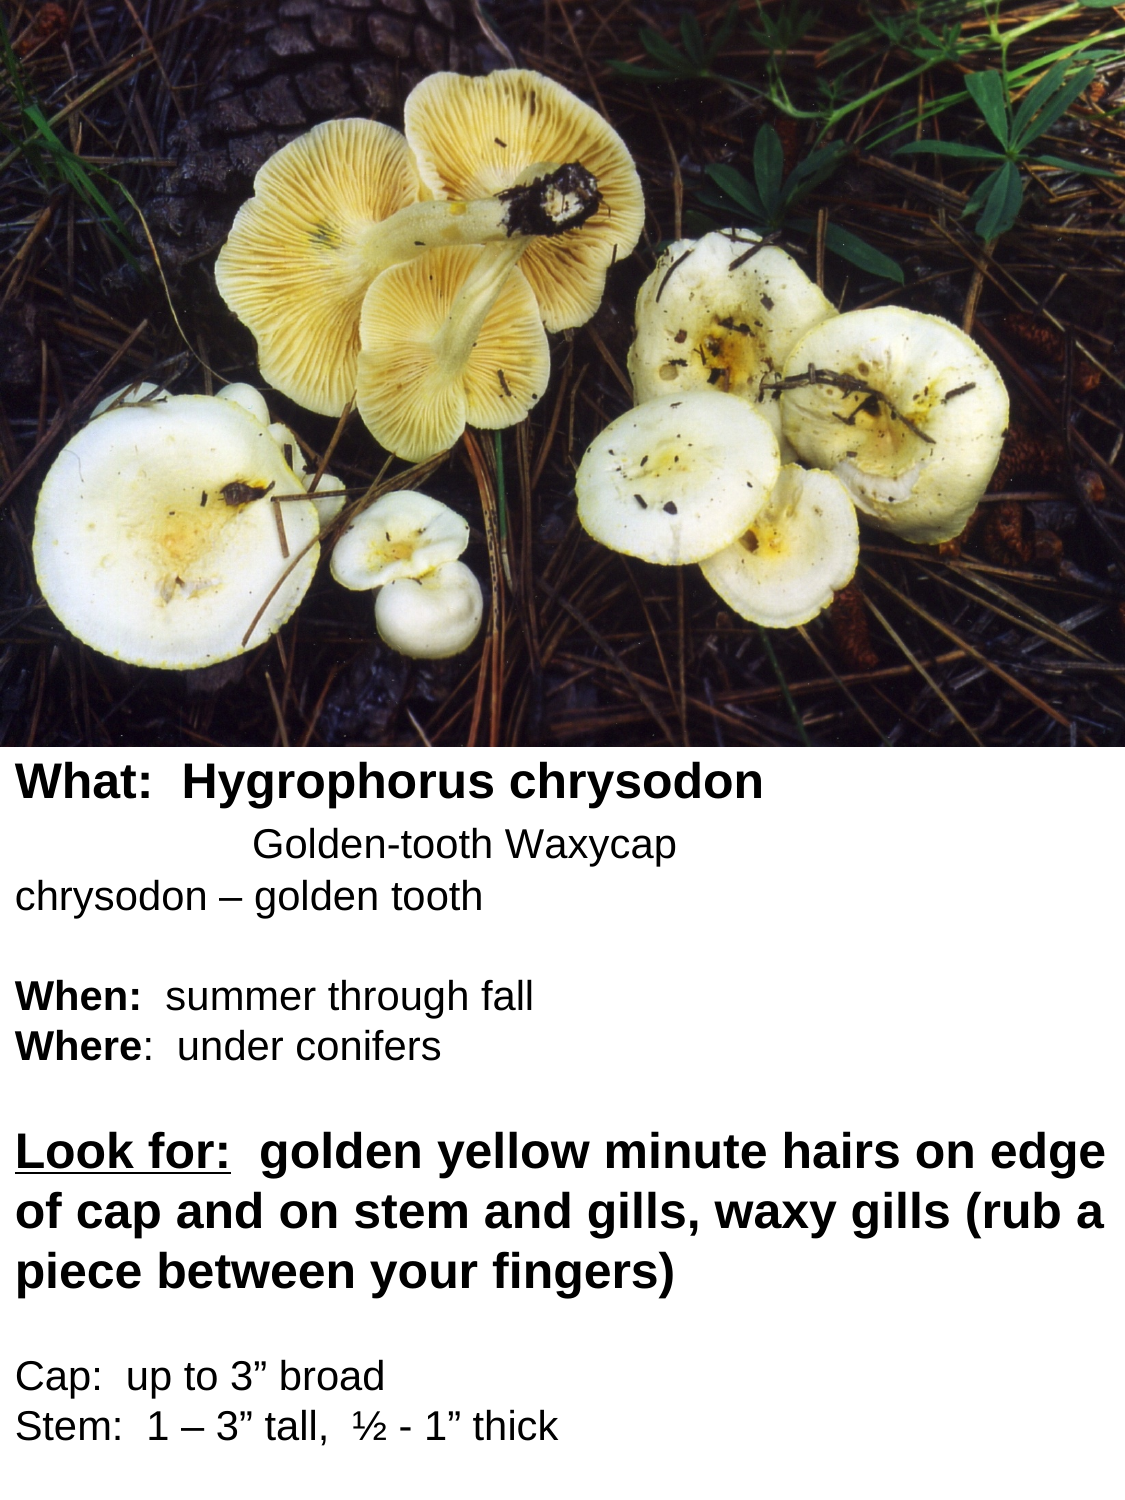

What: Hygrophorus chrysodon
		Golden-tooth Waxycap
chrysodon – golden tooth
When: summer through fall
Where: under conifers
Look for: golden yellow minute hairs on edge of cap and on stem and gills, waxy gills (rub a piece between your fingers)
Cap: up to 3” broad
Stem: 1 – 3” tall, ½ - 1” thick